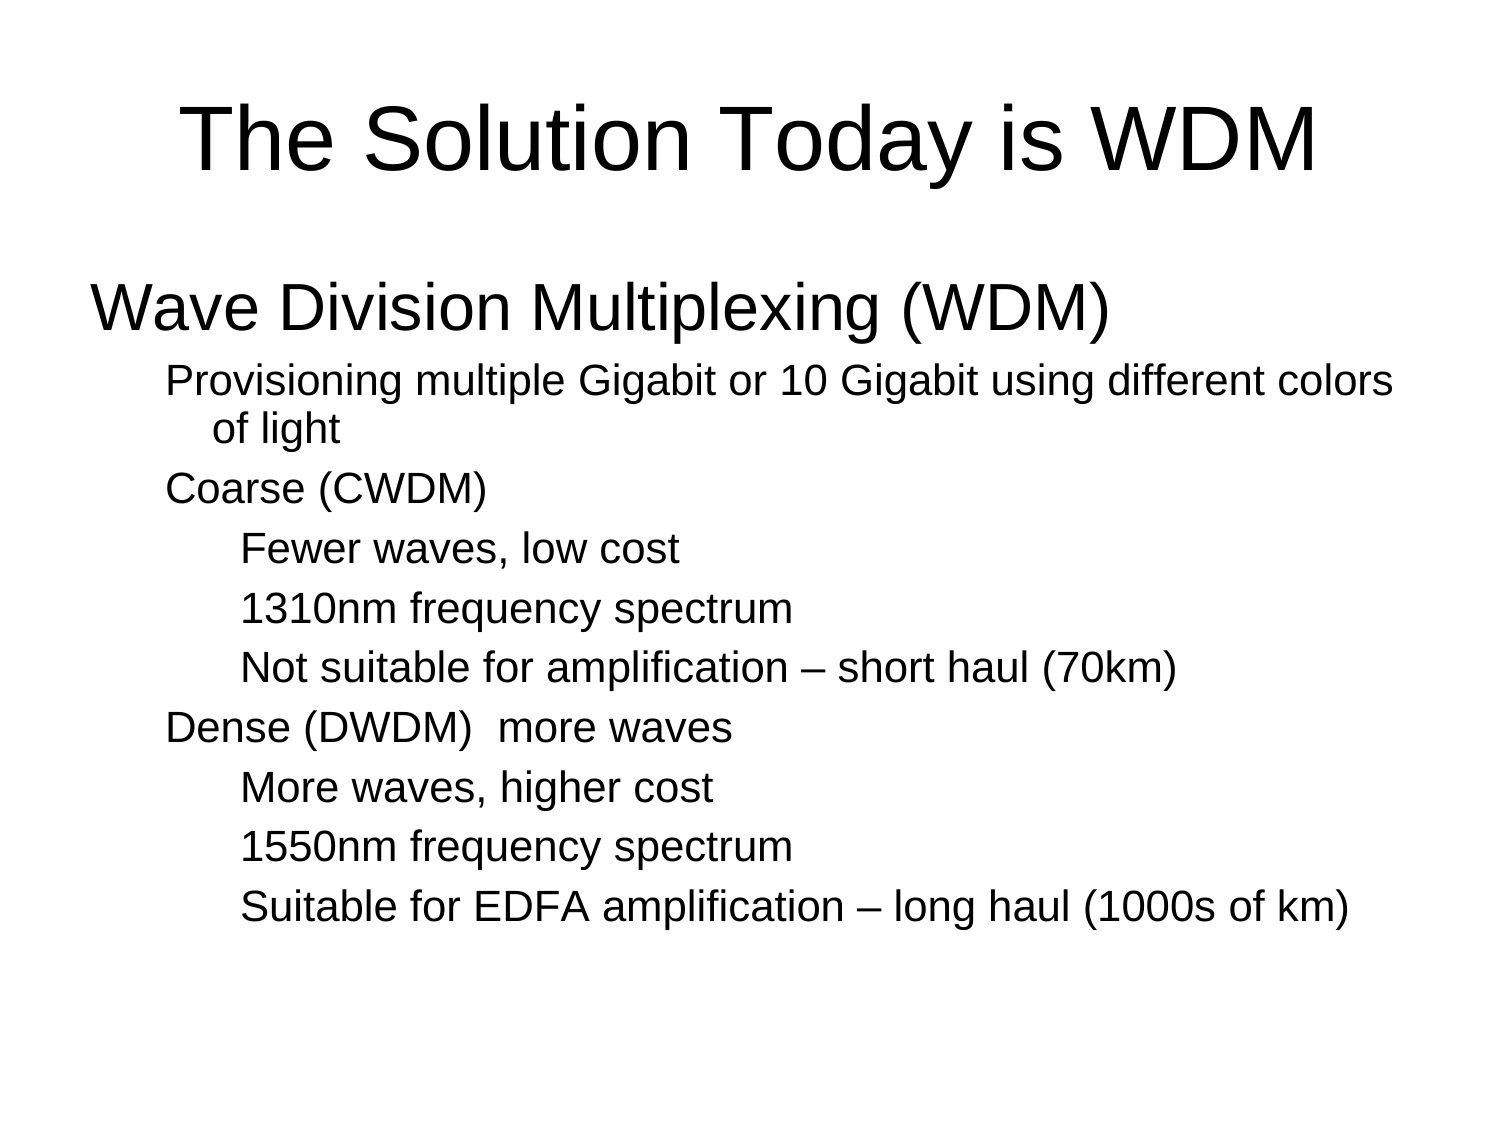

# The Solution Today is WDM
Wave Division Multiplexing (WDM)
Provisioning multiple Gigabit or 10 Gigabit using different colors of light
Coarse (CWDM)
Fewer waves, low cost
1310nm frequency spectrum
Not suitable for amplification – short haul (70km)
Dense (DWDM) more waves
More waves, higher cost
1550nm frequency spectrum
Suitable for EDFA amplification – long haul (1000s of km)